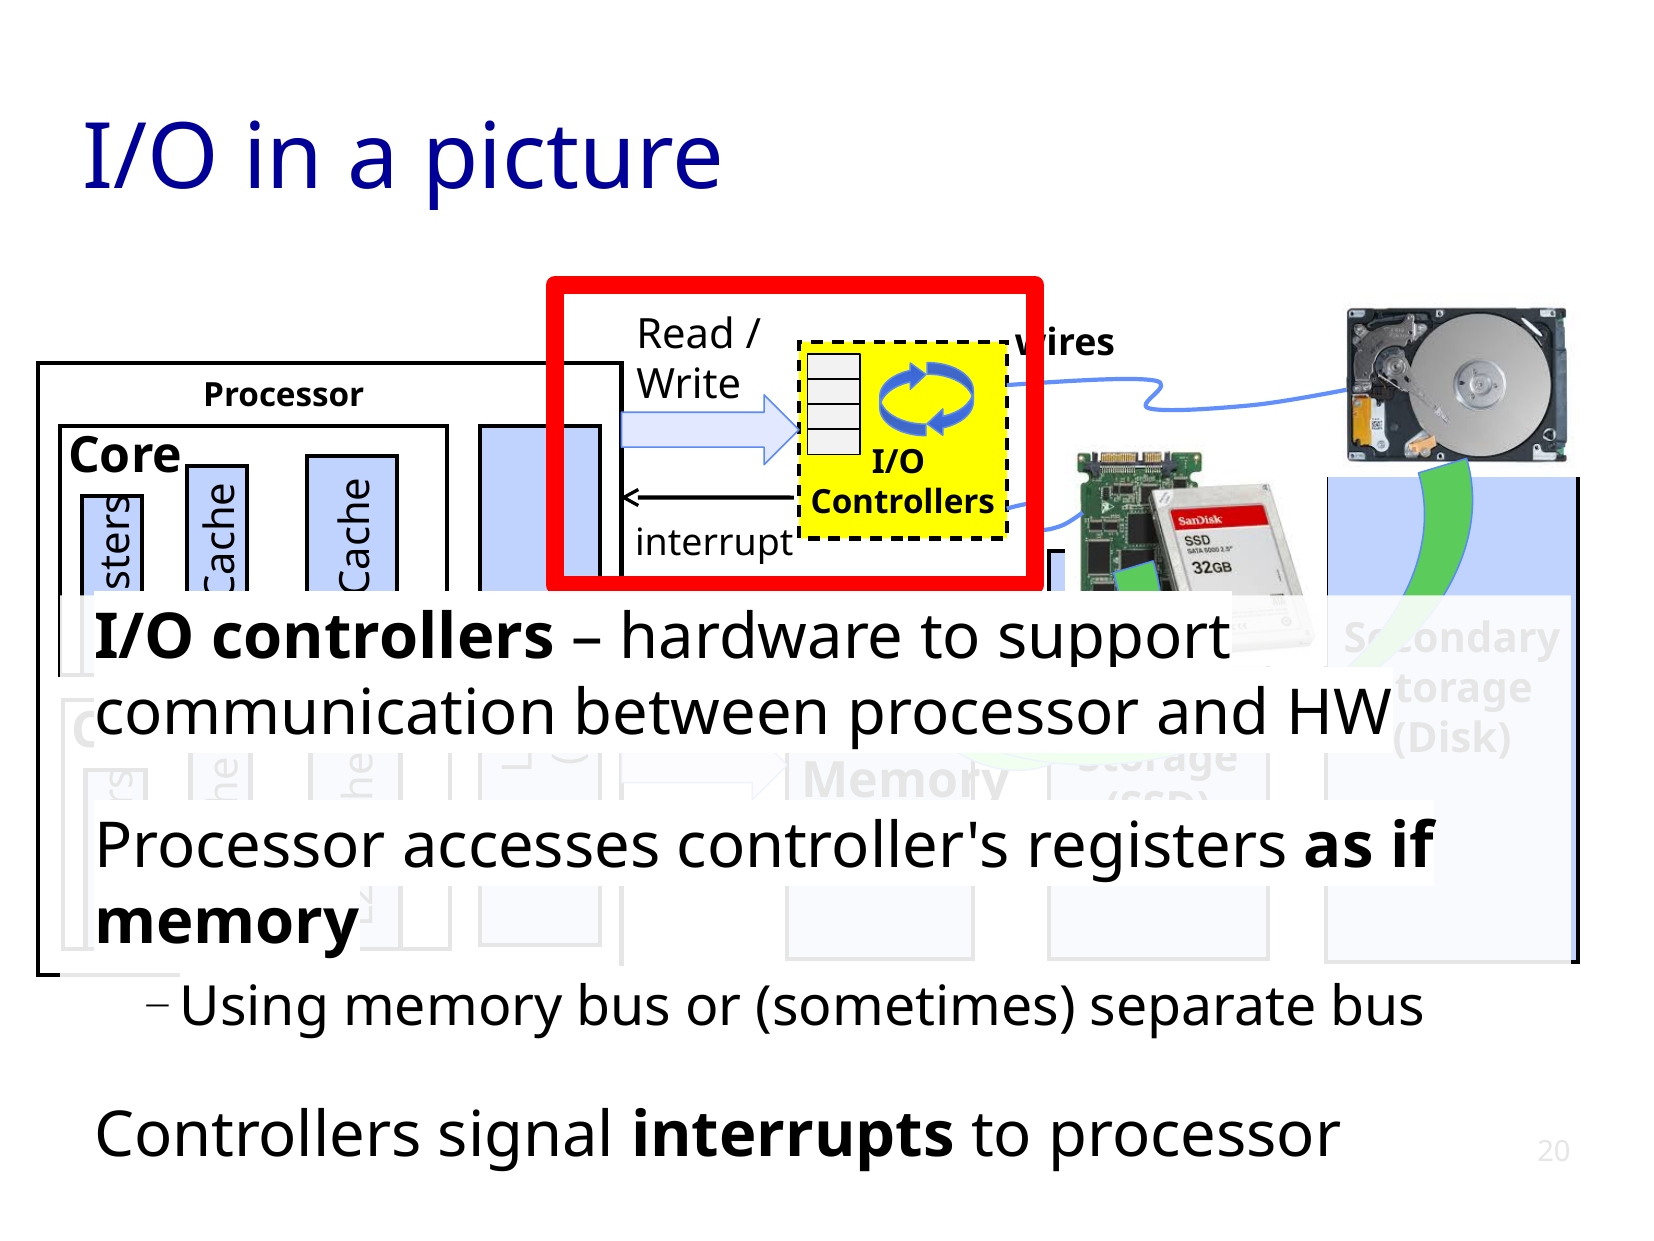

# I/O in a picture
Read / Write
wires
I/O
Controllers
Processor
Secondary
 Storage
(Disk)
Core
L2 Cache
L1 Cache
Registers
interrupts
Secondary
 Storage
(SSD)
I/O controllers – hardware to support communication between processor and HW
Processor accesses controller's registers as if memory
Using memory bus or (sometimes) separate bus
Controllers signal interrupts to processor
Main
Memory
(DRAM)
DMA transfers
L3 Cache
(shared)
Core
L2 Cache
L1 Cache
Registers
20